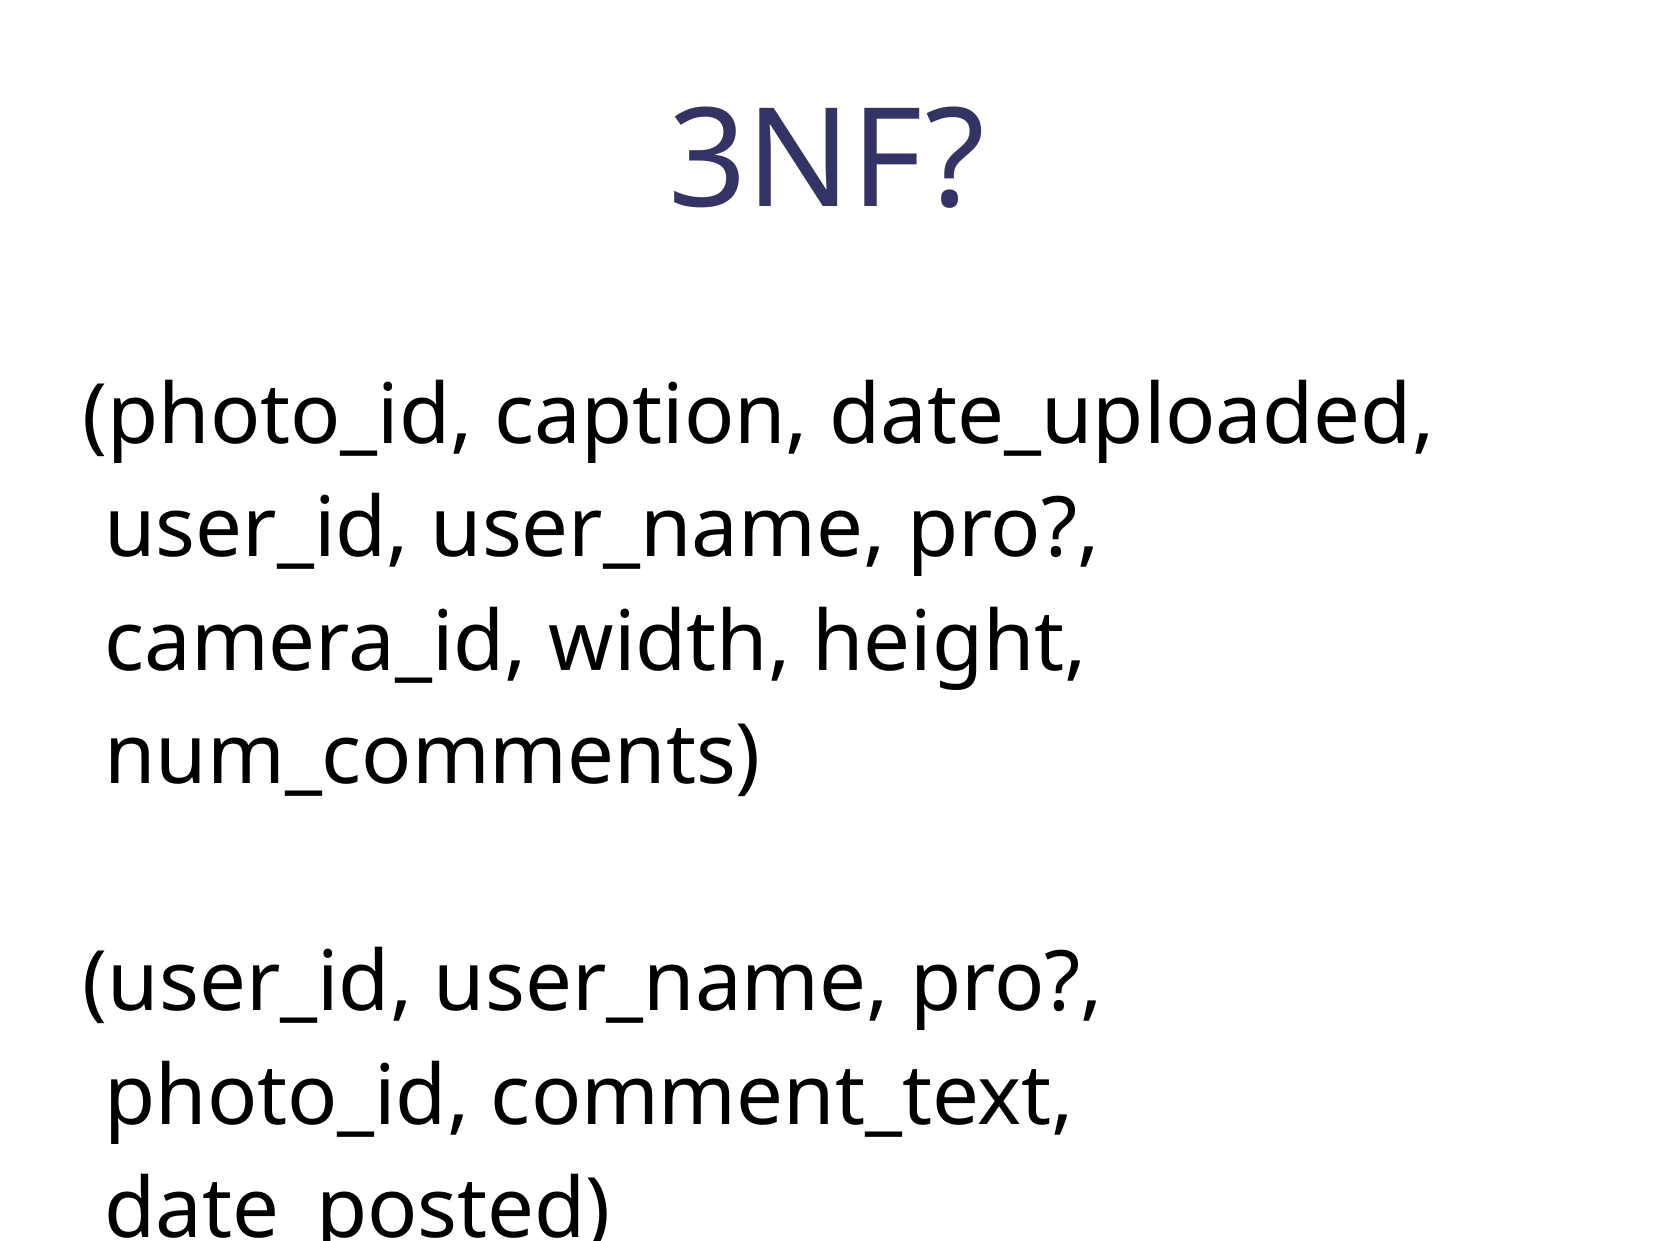

# 3NF?
(photo_id, caption, date_uploaded,
 user_id, user_name, pro?,
 camera_id, width, height,
 num_comments)
(user_id, user_name, pro?,
 photo_id, comment_text,
 date_posted)